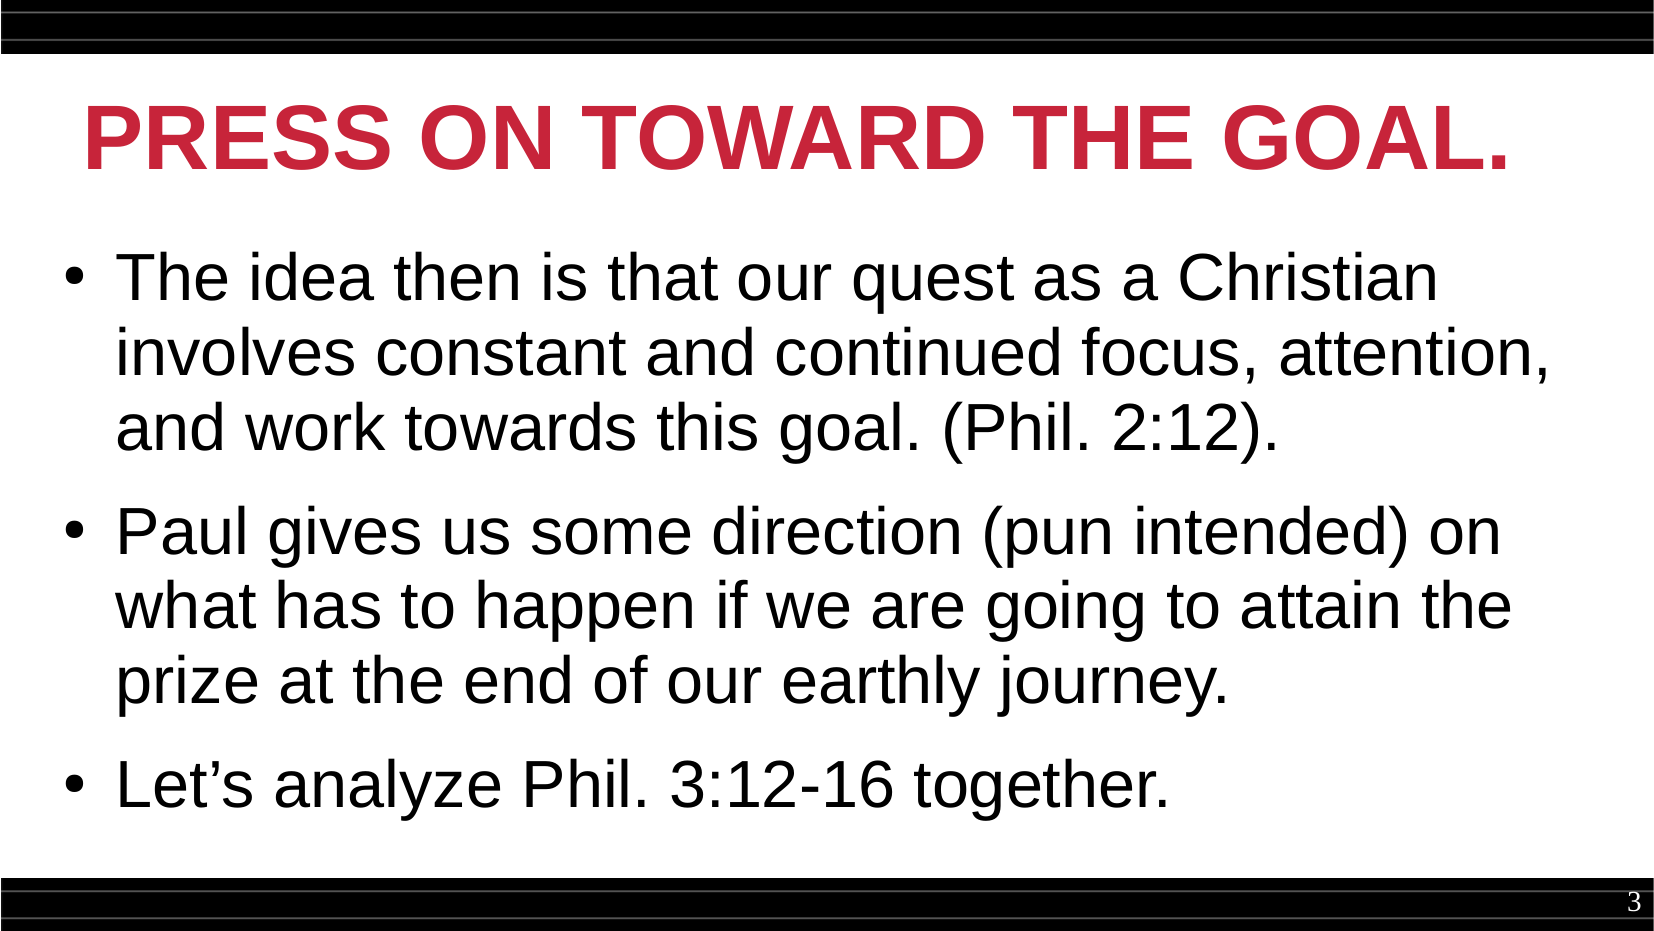

# PRESS ON TOWARD THE GOAL.
The idea then is that our quest as a Christian involves constant and continued focus, attention, and work towards this goal. (Phil. 2:12).
Paul gives us some direction (pun intended) on what has to happen if we are going to attain the prize at the end of our earthly journey.
Let’s analyze Phil. 3:12-16 together.